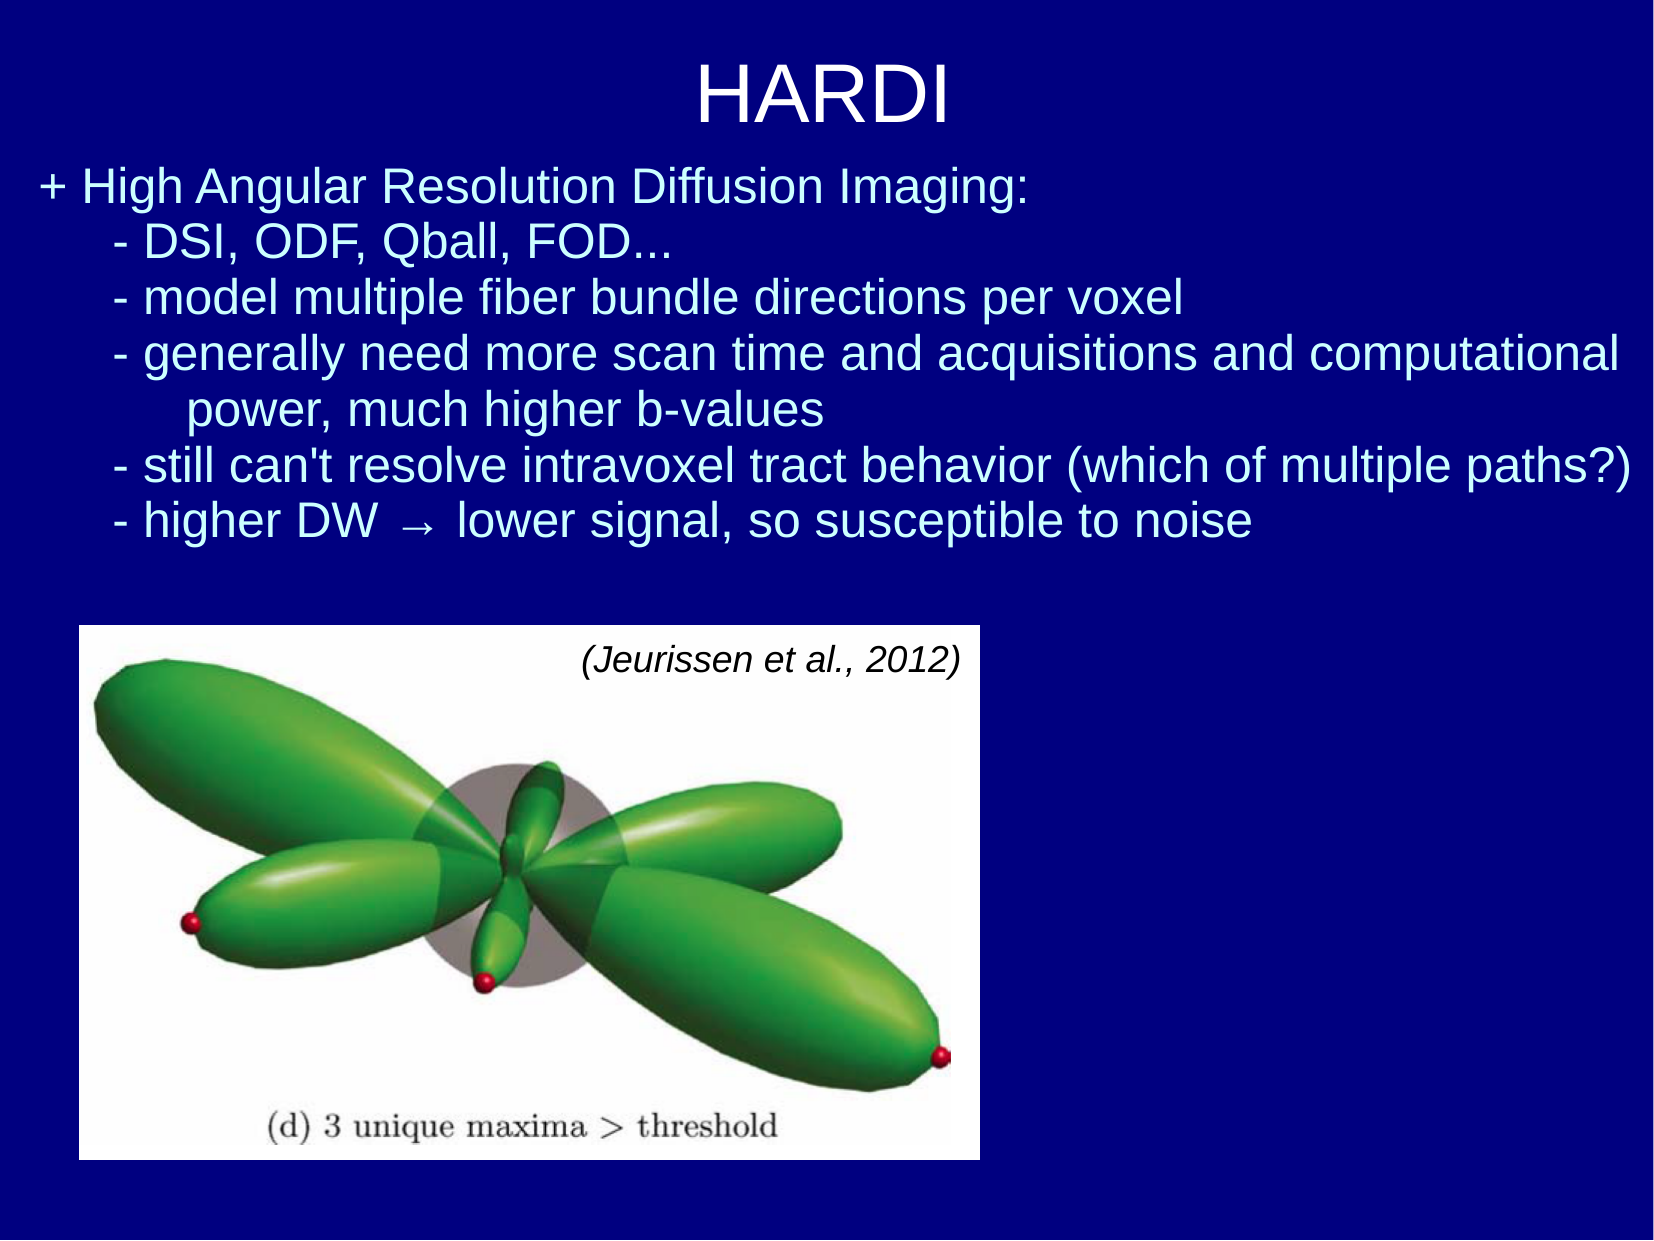

HARDI
+ High Angular Resolution Diffusion Imaging:
	- DSI, ODF, Qball, FOD...
	- model multiple fiber bundle directions per voxel
	- generally need more scan time and acquisitions and computational
		power, much higher b-values
	- still can't resolve intravoxel tract behavior (which of multiple paths?)
	- higher DW → lower signal, so susceptible to noise
(Jeurissen et al., 2012)